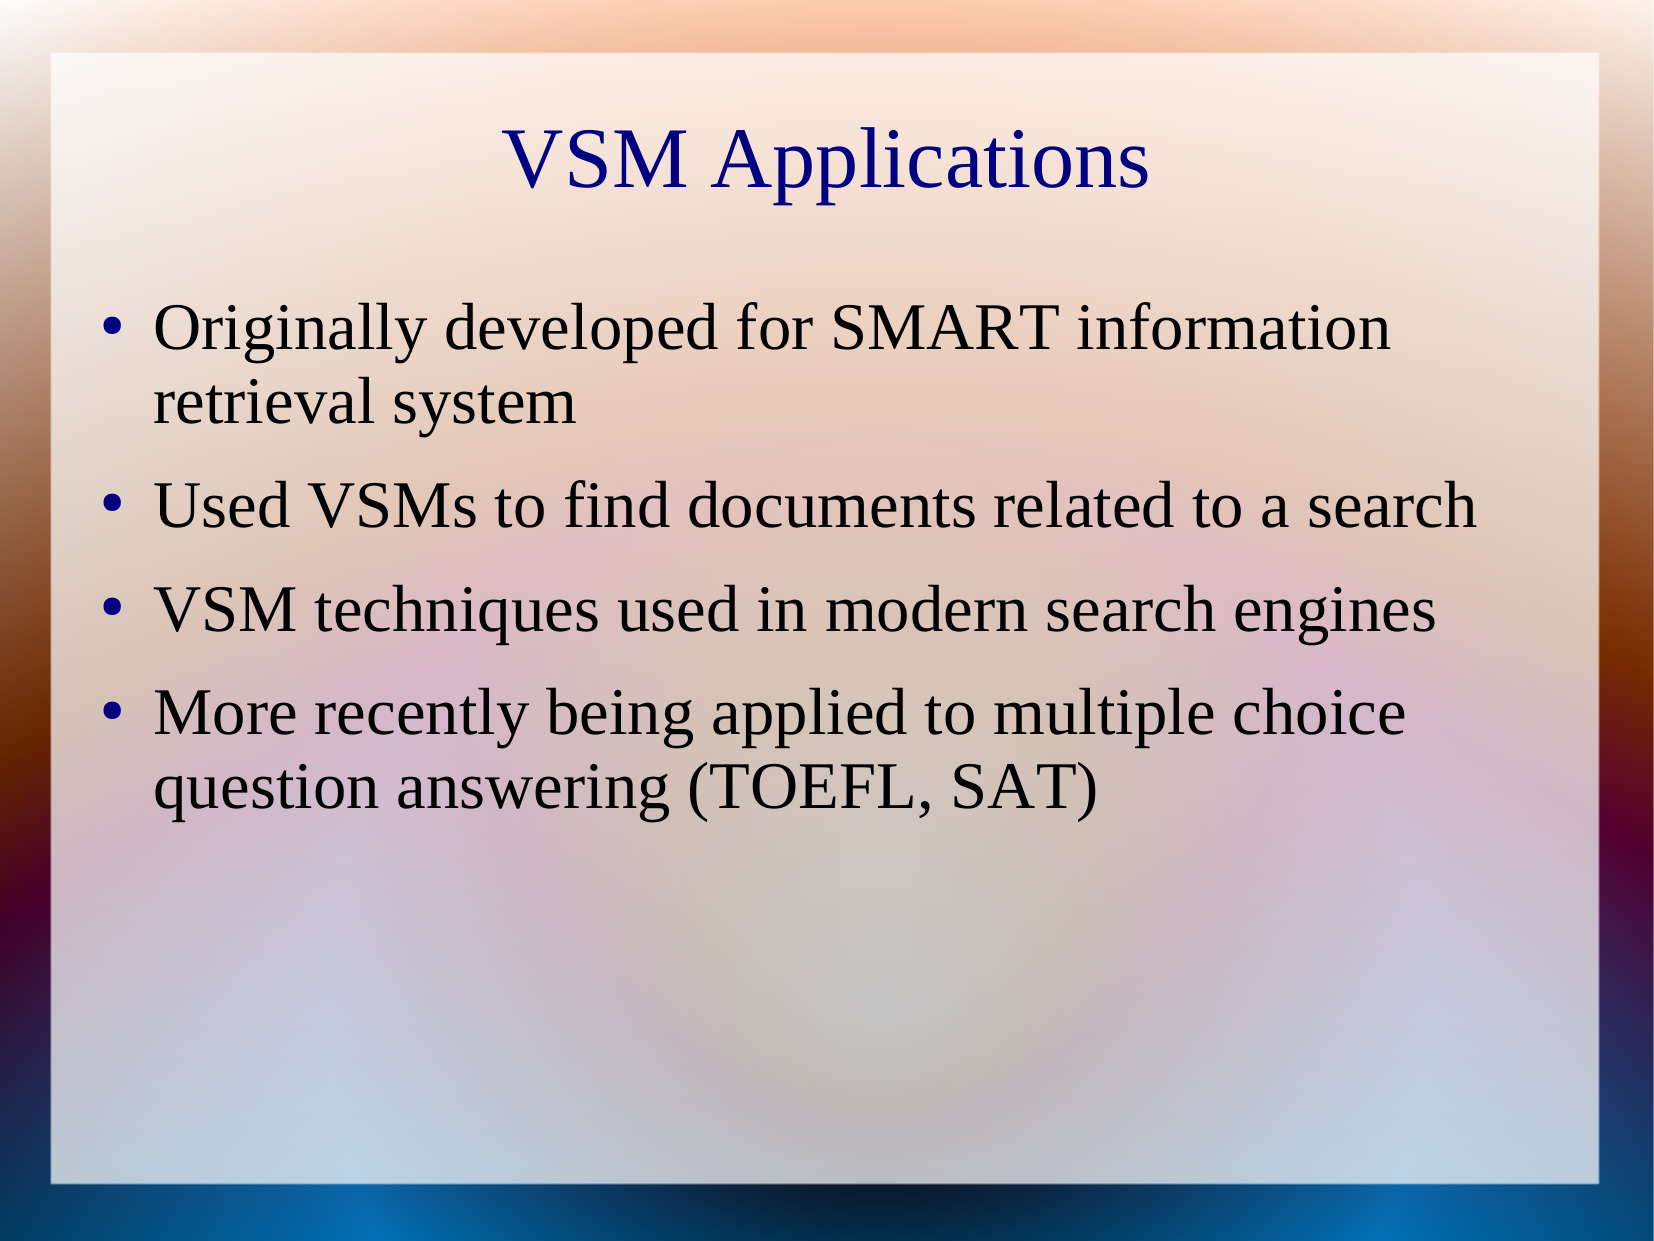

# VSM Applications
Originally developed for SMART information retrieval system
Used VSMs to find documents related to a search
VSM techniques used in modern search engines
More recently being applied to multiple choice question answering (TOEFL, SAT)